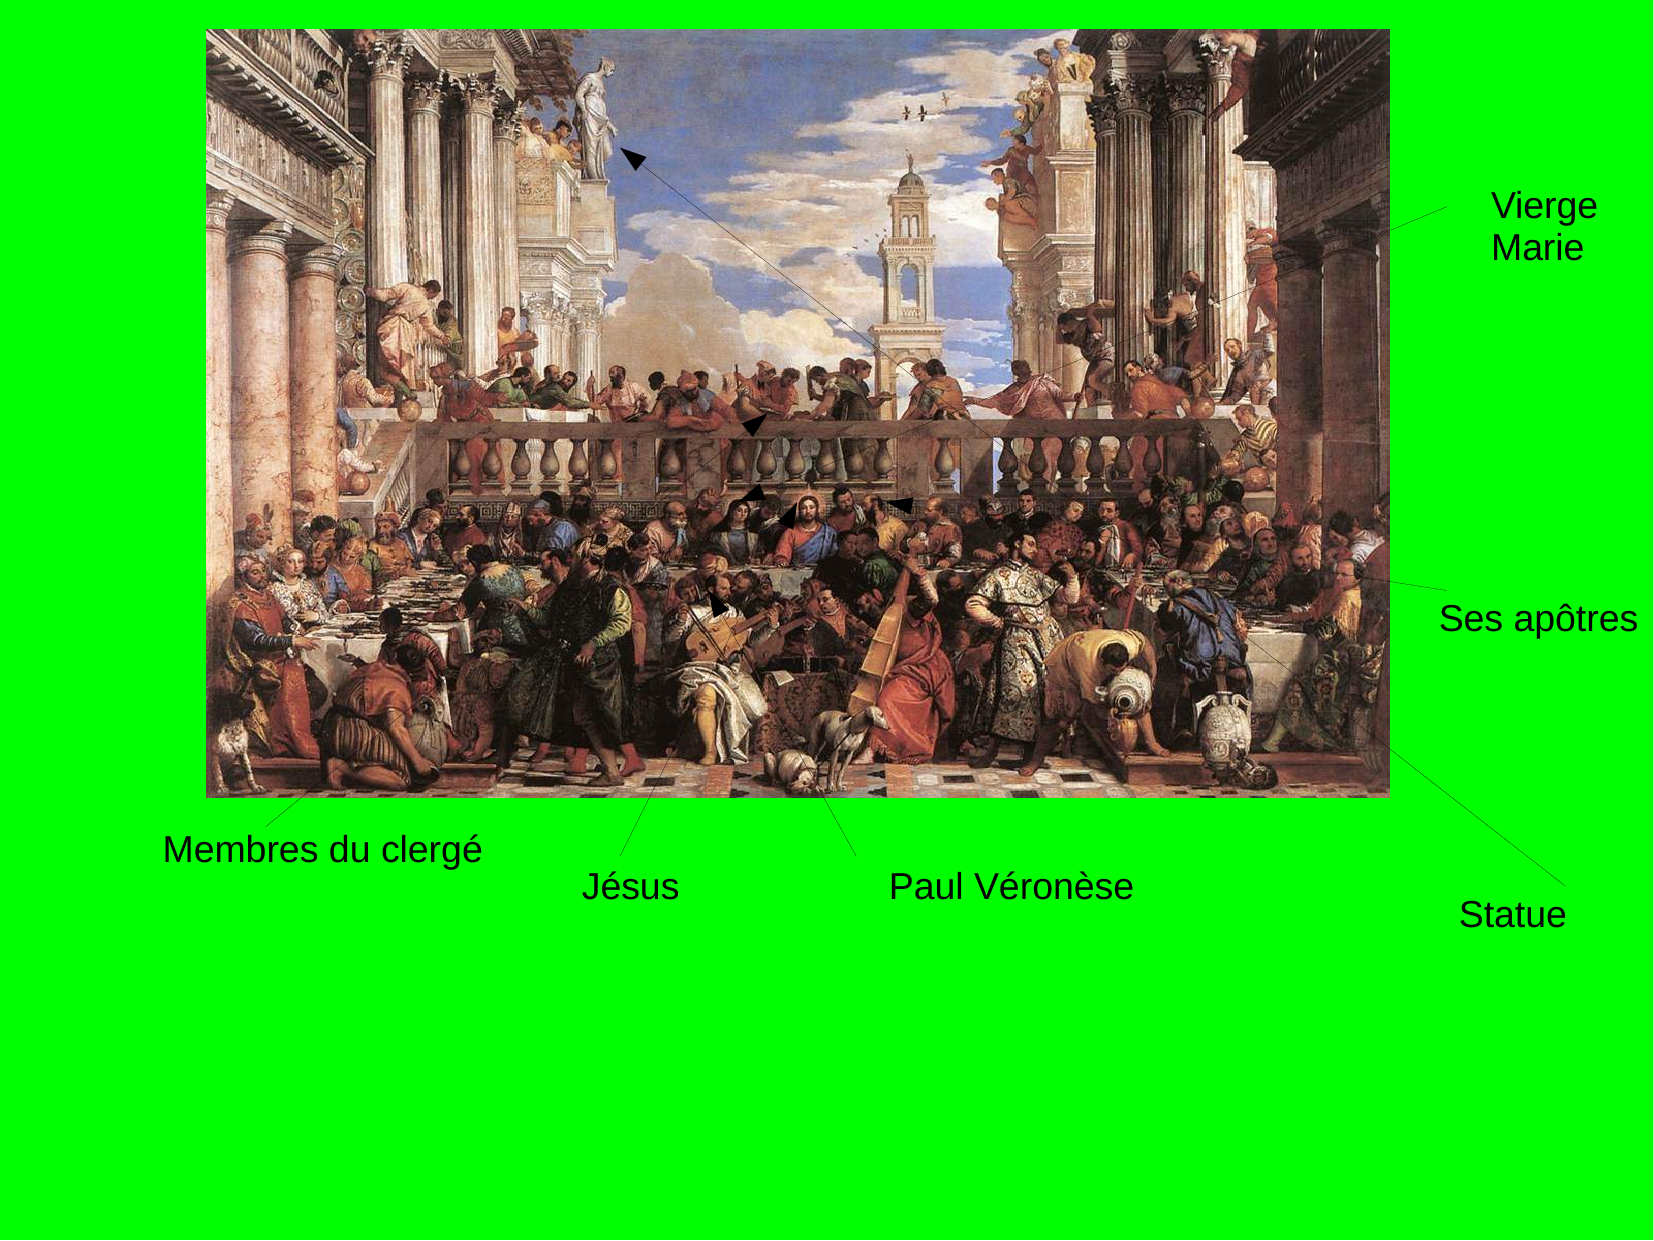

Vierge
Marie
Ses apôtres
Membres du clergé
 Jésus Paul Véronèse
Statue